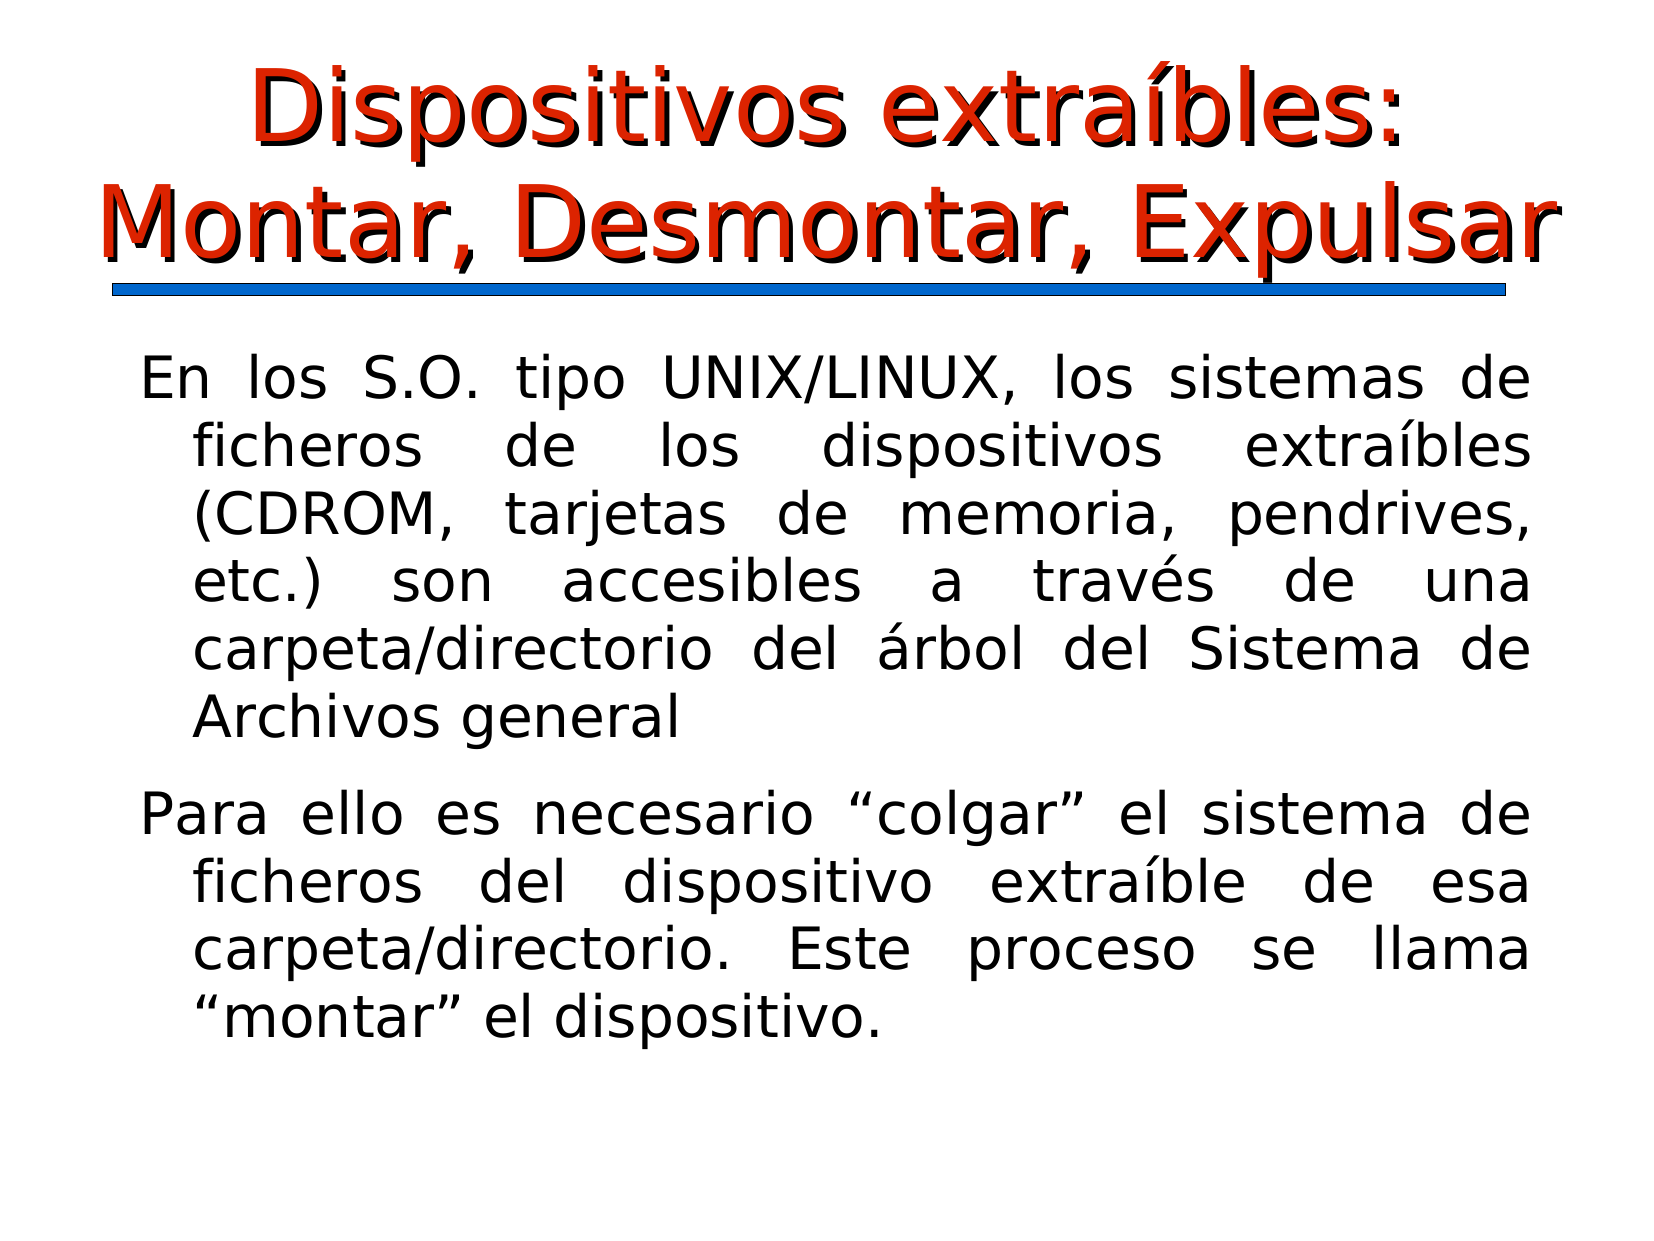

# Dispositivos extraíbles: Montar, Desmontar, Expulsar
En los S.O. tipo UNIX/LINUX, los sistemas de ficheros de los dispositivos extraíbles (CDROM, tarjetas de memoria, pendrives, etc.) son accesibles a través de una carpeta/directorio del árbol del Sistema de Archivos general
Para ello es necesario “colgar” el sistema de ficheros del dispositivo extraíble de esa carpeta/directorio. Este proceso se llama “montar” el dispositivo.